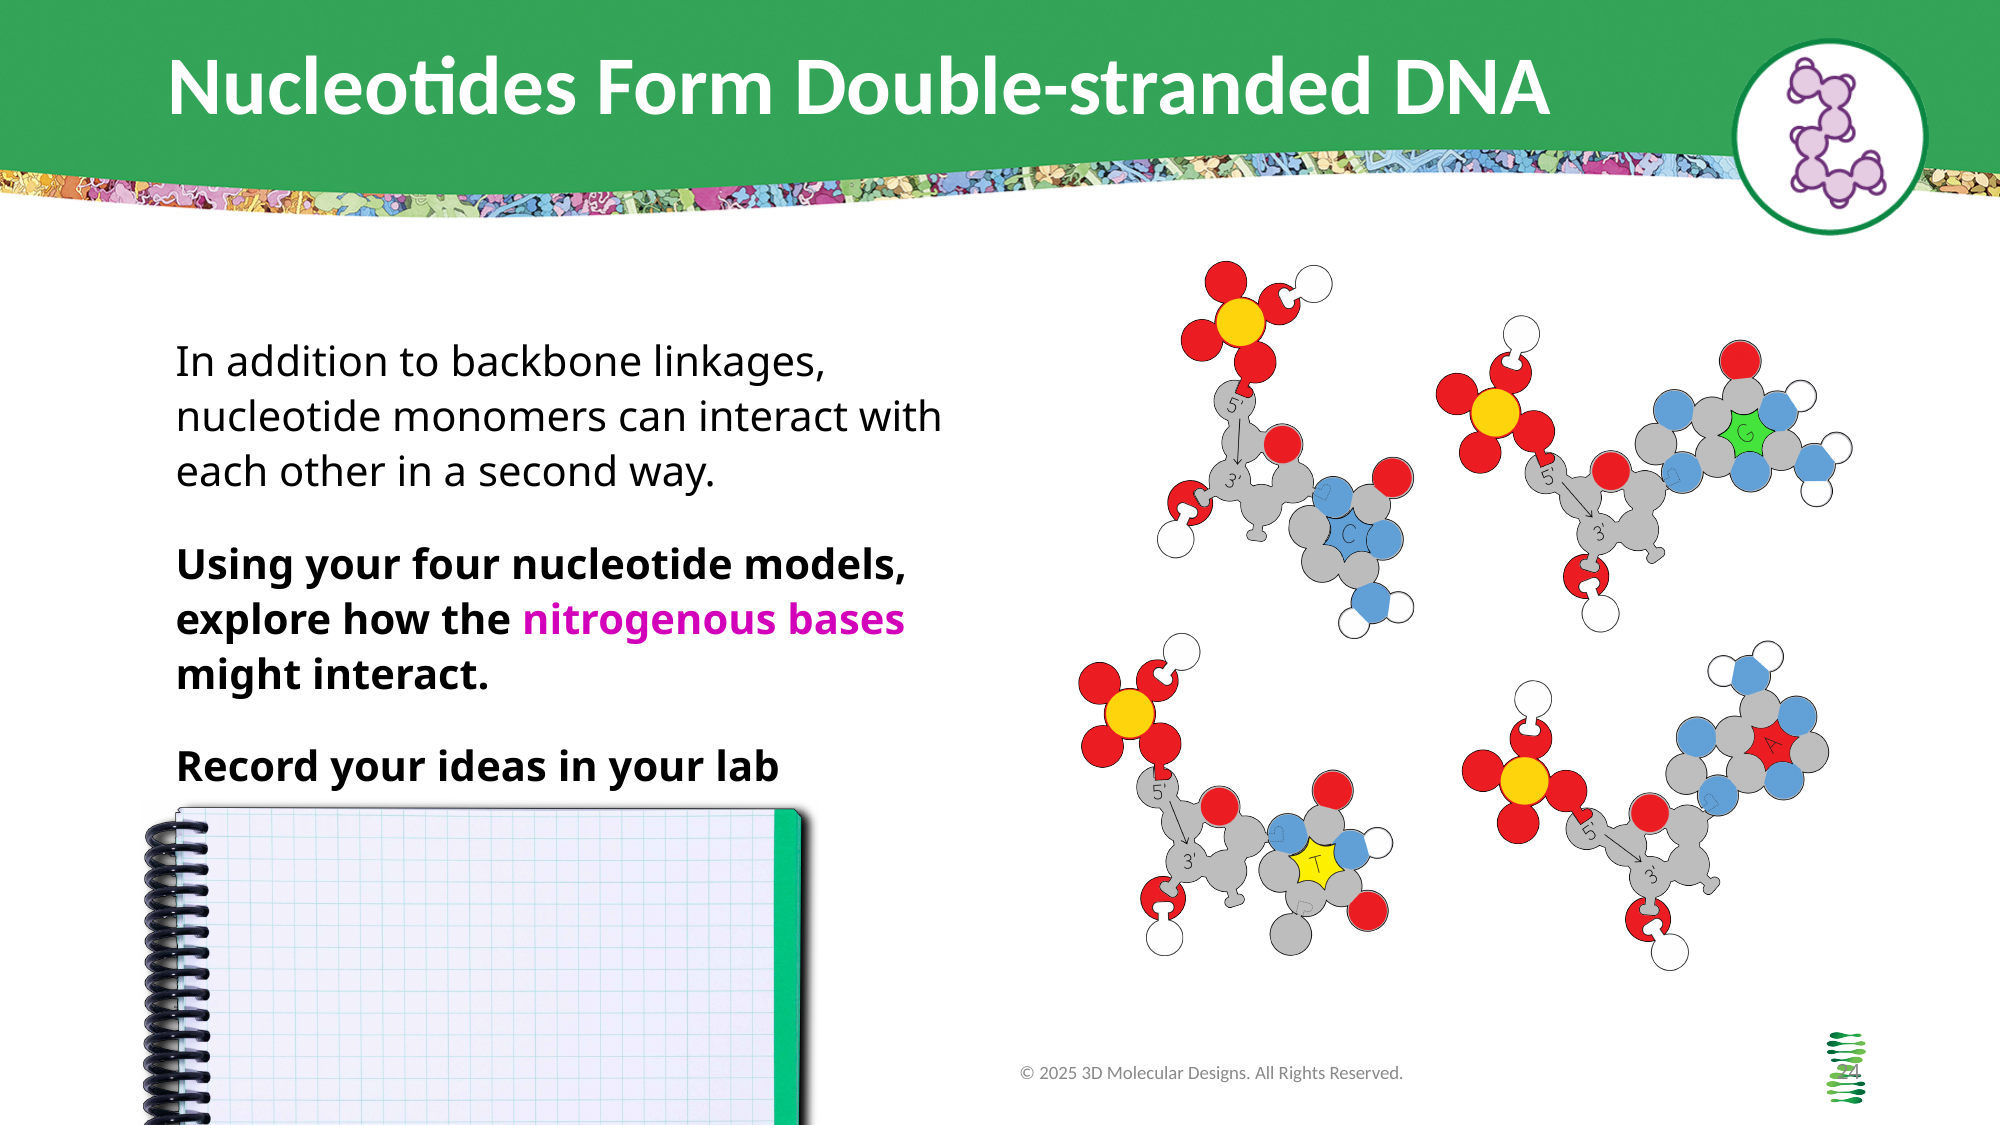

Nucleotides Form Double-stranded DNA
In addition to backbone linkages, nucleotide monomers can interact with each other in a second way.
Using your four nucleotide models, explore how the nitrogenous bases might interact.
Record your ideas in your lab notebook.